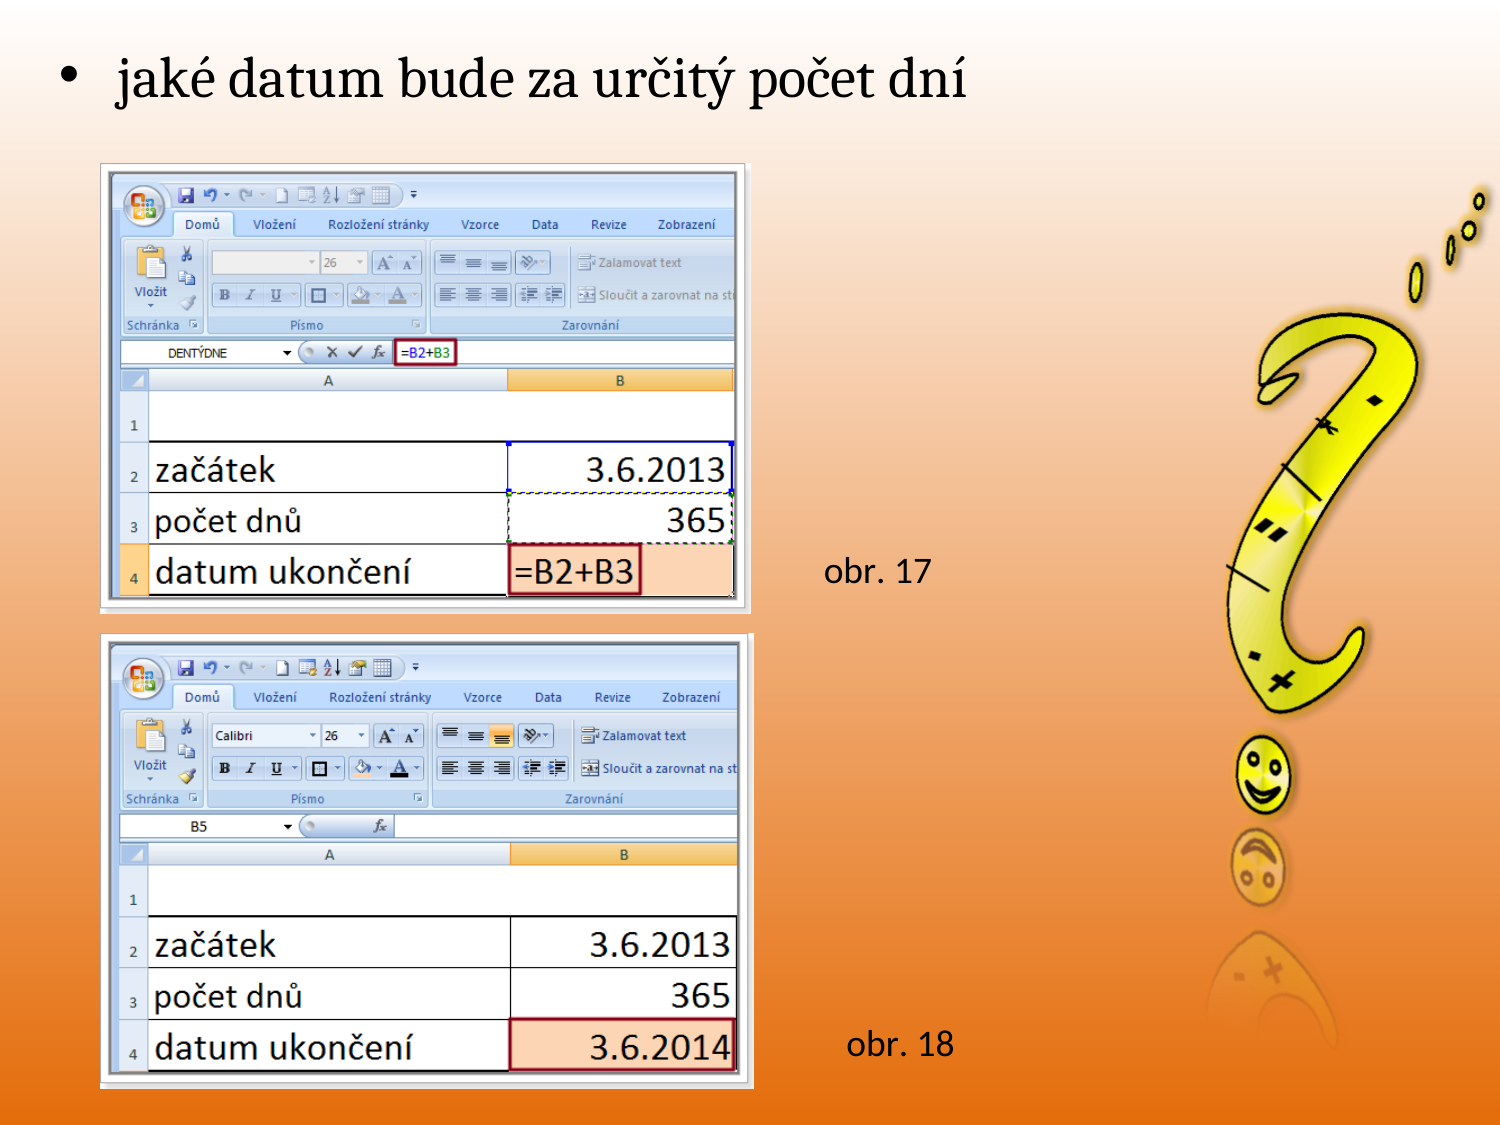

jaké datum bude za určitý počet dní
obr. 17
obr. 18